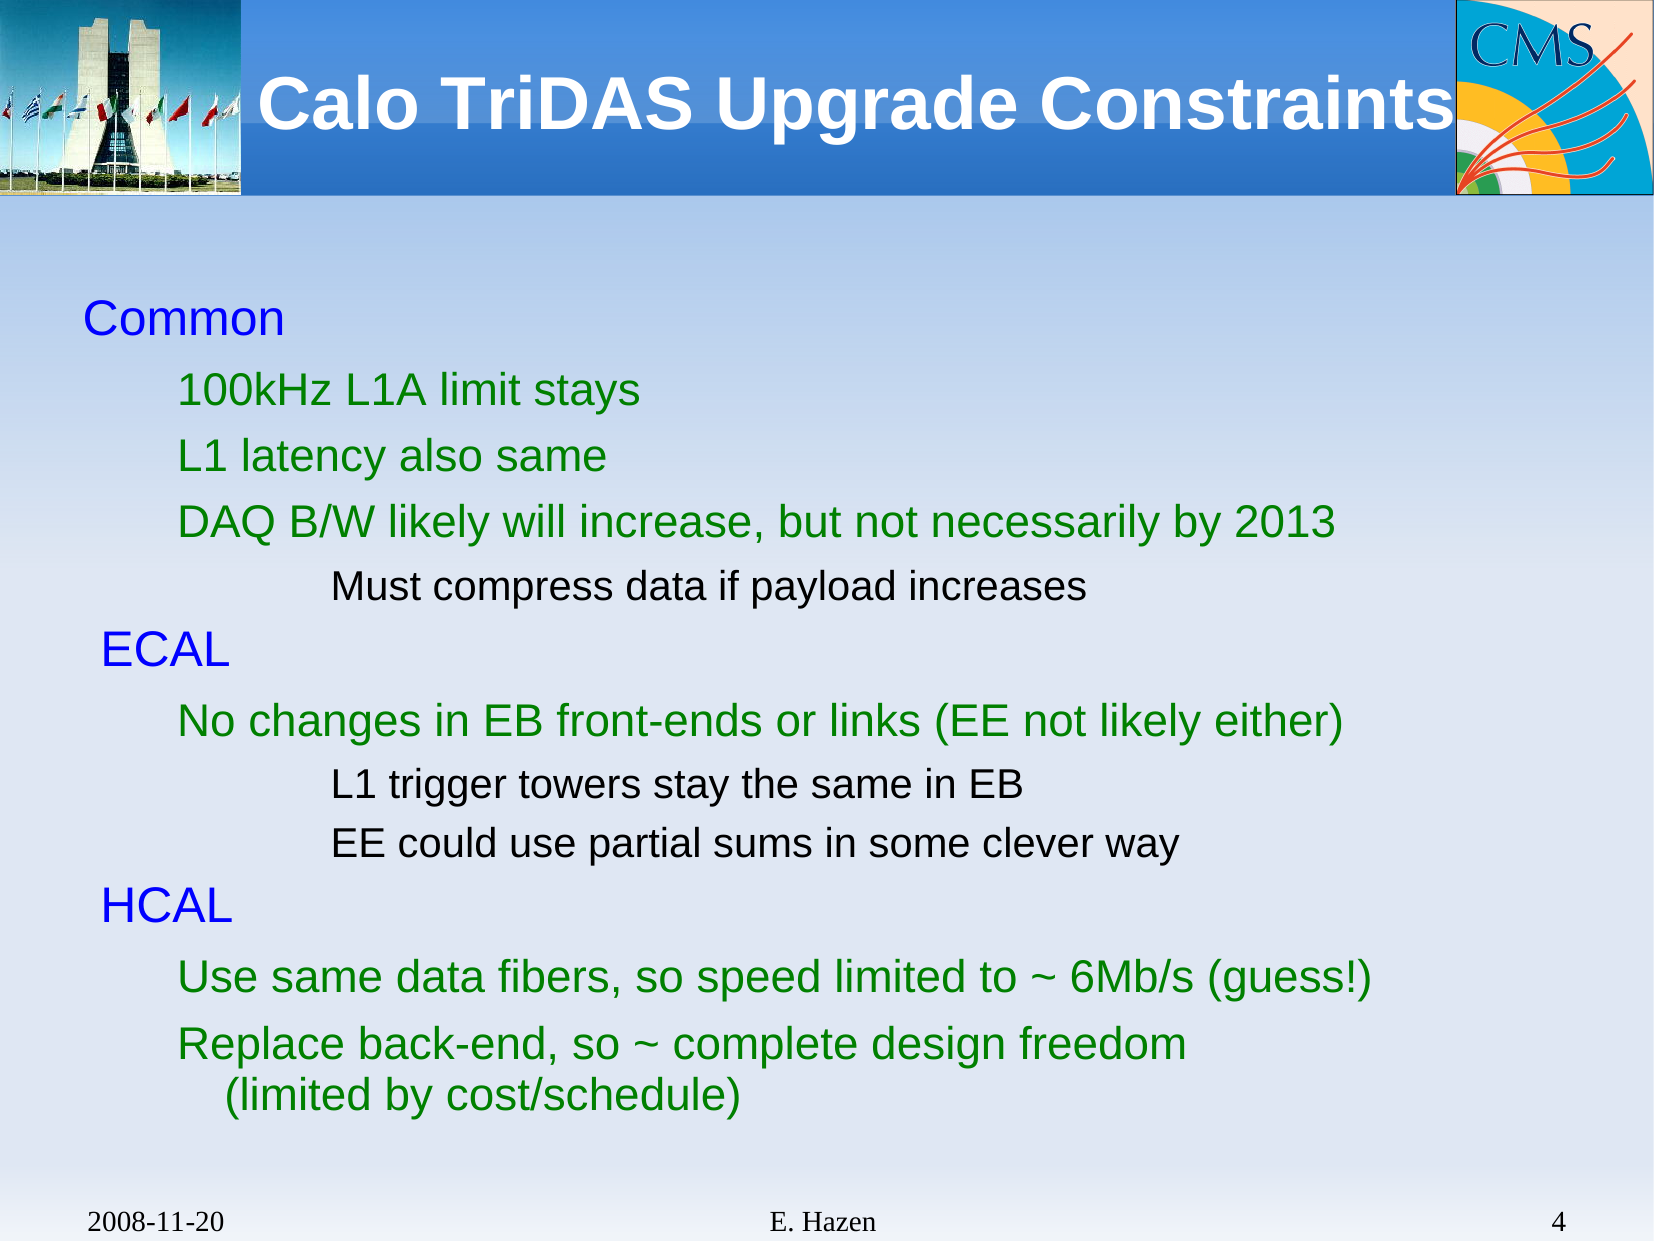

# Calo TriDAS Upgrade Constraints
Common
100kHz L1A limit stays
L1 latency also same
DAQ B/W likely will increase, but not necessarily by 2013
Must compress data if payload increases
ECAL
No changes in EB front-ends or links (EE not likely either)
L1 trigger towers stay the same in EB
EE could use partial sums in some clever way
HCAL
Use same data fibers, so speed limited to ~ 6Mb/s (guess!)
Replace back-end, so ~ complete design freedom
(limited by cost/schedule)
2008-11-20
E. Hazen
4